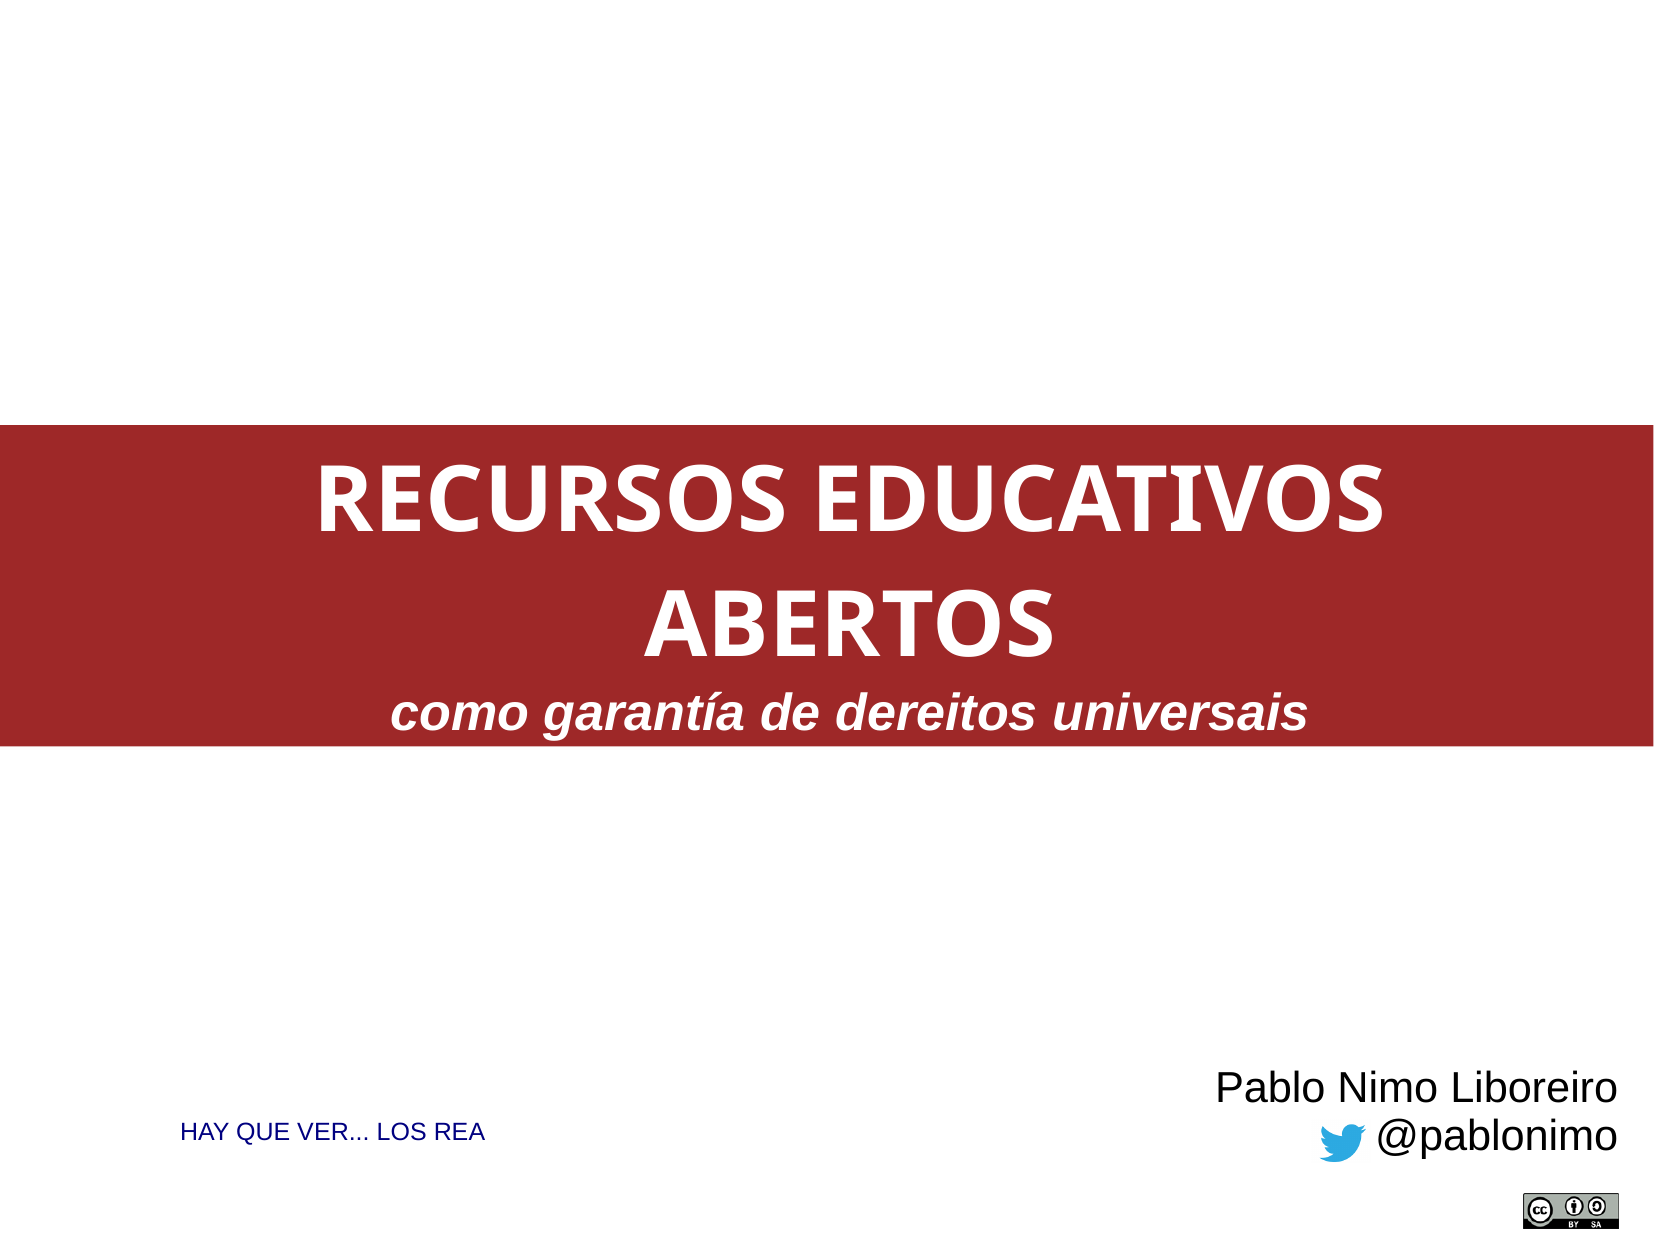

RECURSOS EDUCATIVOS ABERTOS
como garantía de dereitos universais
# Pablo Nimo Liboreiro @pablonimo
HAY QUE VER... LOS REA